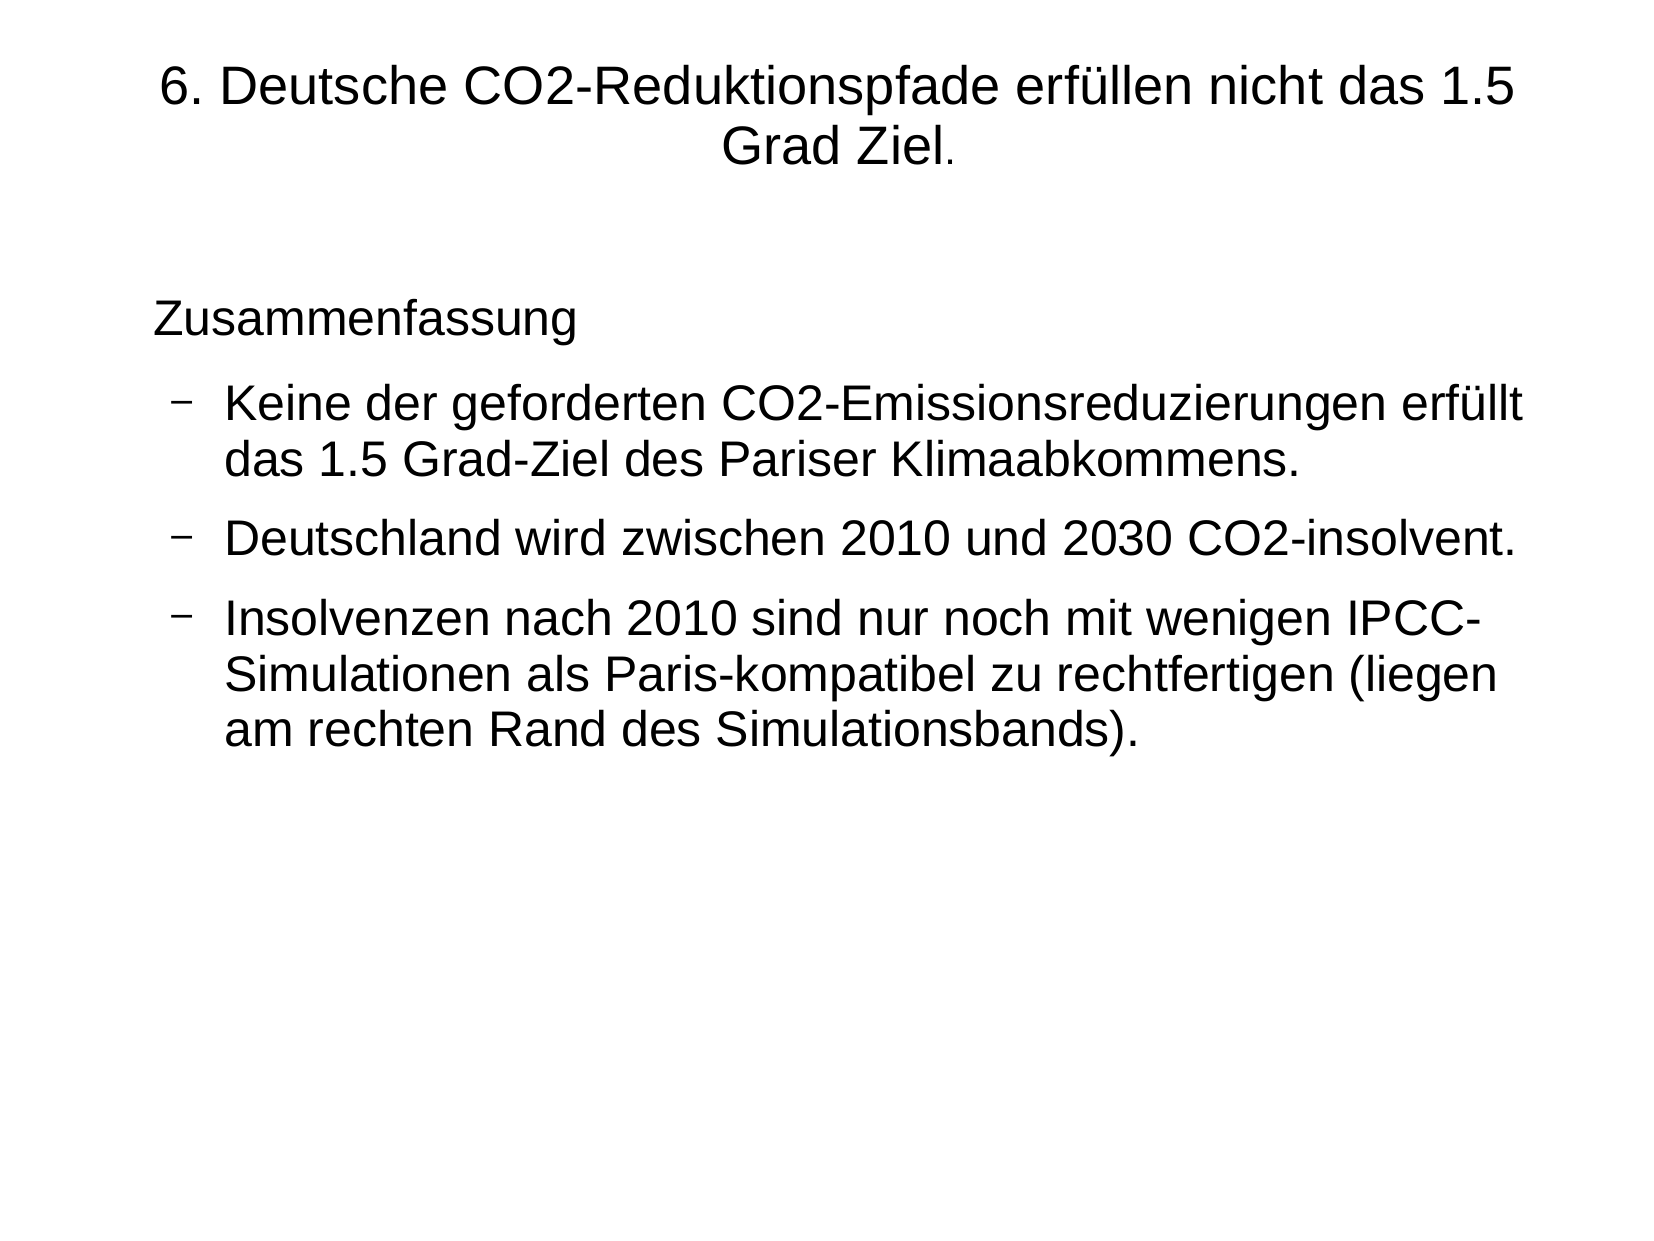

# 6. Deutsche CO2-Reduktionspfade erfüllen nicht das 1.5 Grad Ziel.
Zusammenfassung
Keine der geforderten CO2-Emissionsreduzierungen erfüllt das 1.5 Grad-Ziel des Pariser Klimaabkommens.
Deutschland wird zwischen 2010 und 2030 CO2-insolvent.
Insolvenzen nach 2010 sind nur noch mit wenigen IPCC-Simulationen als Paris-kompatibel zu rechtfertigen (liegen am rechten Rand des Simulationsbands).